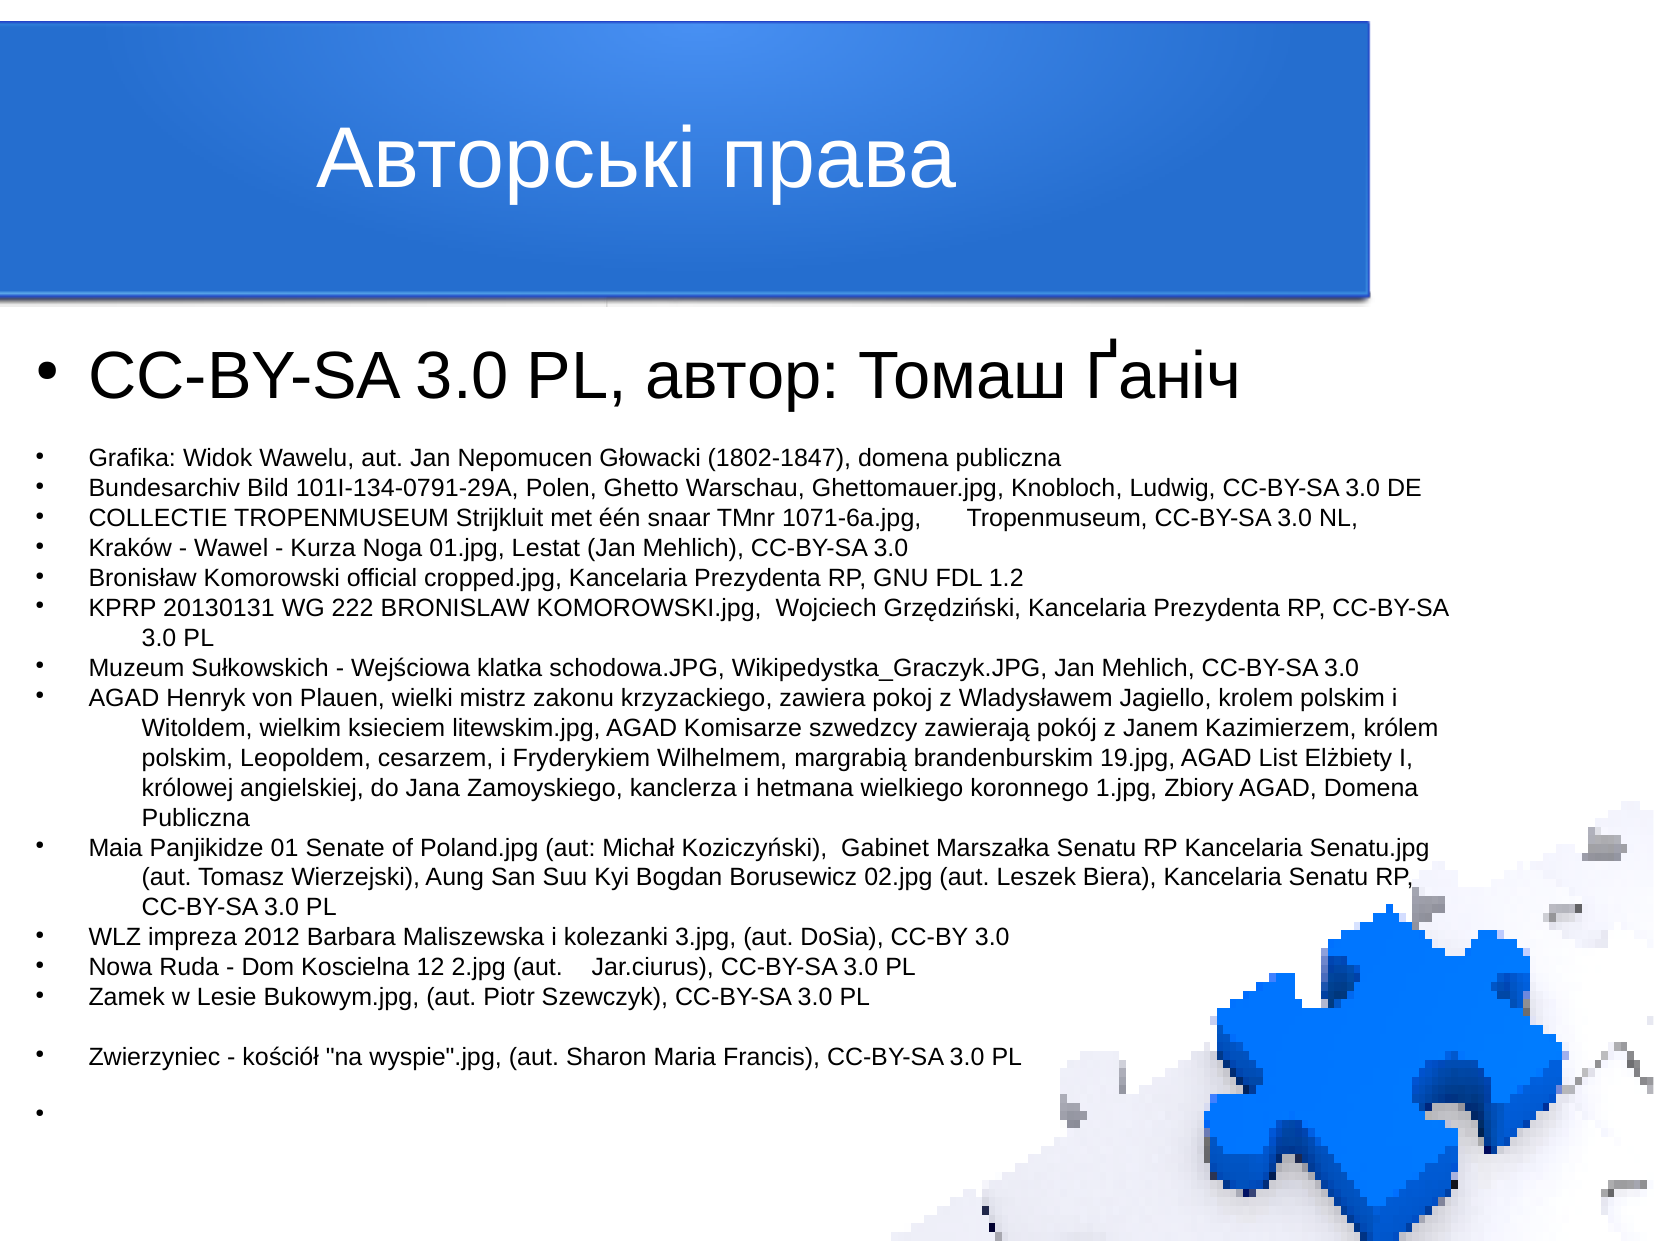

# Авторські права
CC-BY-SA 3.0 PL, автор: Томаш Ґаніч
Grafika: Widok Wawelu, aut. Jan Nepomucen Głowacki (1802-1847), domena publiczna
Bundesarchiv Bild 101I-134-0791-29A, Polen, Ghetto Warschau, Ghettomauer.jpg, Knobloch, Ludwig, CC-BY-SA 3.0 DE
COLLECTIE TROPENMUSEUM Strijkluit met één snaar TMnr 1071-6a.jpg, 	Tropenmuseum, CC-BY-SA 3.0 NL,
Kraków - Wawel - Kurza Noga 01.jpg, Lestat (Jan Mehlich), CC-BY-SA 3.0
Bronisław Komorowski official cropped.jpg, Kancelaria Prezydenta RP, GNU FDL 1.2
KPRP 20130131 WG 222 BRONISLAW KOMOROWSKI.jpg, Wojciech Grzędziński, Kancelaria Prezydenta RP, CC-BY-SA 3.0 PL
Muzeum Sułkowskich - Wejściowa klatka schodowa.JPG, Wikipedystka_Graczyk.JPG, Jan Mehlich, CC-BY-SA 3.0
AGAD Henryk von Plauen, wielki mistrz zakonu krzyzackiego, zawiera pokoj z Wladysławem Jagiello, krolem polskim i Witoldem, wielkim ksieciem litewskim.jpg, AGAD Komisarze szwedzcy zawierają pokój z Janem Kazimierzem, królem polskim, Leopoldem, cesarzem, i Fryderykiem Wilhelmem, margrabią brandenburskim 19.jpg, AGAD List Elżbiety I, królowej angielskiej, do Jana Zamoyskiego, kanclerza i hetmana wielkiego koronnego 1.jpg, Zbiory AGAD, Domena Publiczna
Maia Panjikidze 01 Senate of Poland.jpg (aut: Michał Koziczyński), Gabinet Marszałka Senatu RP Kancelaria Senatu.jpg (aut. Tomasz Wierzejski), Aung San Suu Kyi Bogdan Borusewicz 02.jpg (aut. Leszek Biera), Kancelaria Senatu RP, CC-BY-SA 3.0 PL
WLZ impreza 2012 Barbara Maliszewska i kolezanki 3.jpg, (aut. DoSia), CC-BY 3.0
Nowa Ruda - Dom Koscielna 12 2.jpg (aut. 	Jar.ciurus), CC-BY-SA 3.0 PL
Zamek w Lesie Bukowym.jpg, (aut. Piotr Szewczyk), CC-BY-SA 3.0 PL
Zwierzyniec - kościół "na wyspie".jpg, (aut. Sharon Maria Francis), CC-BY-SA 3.0 PL